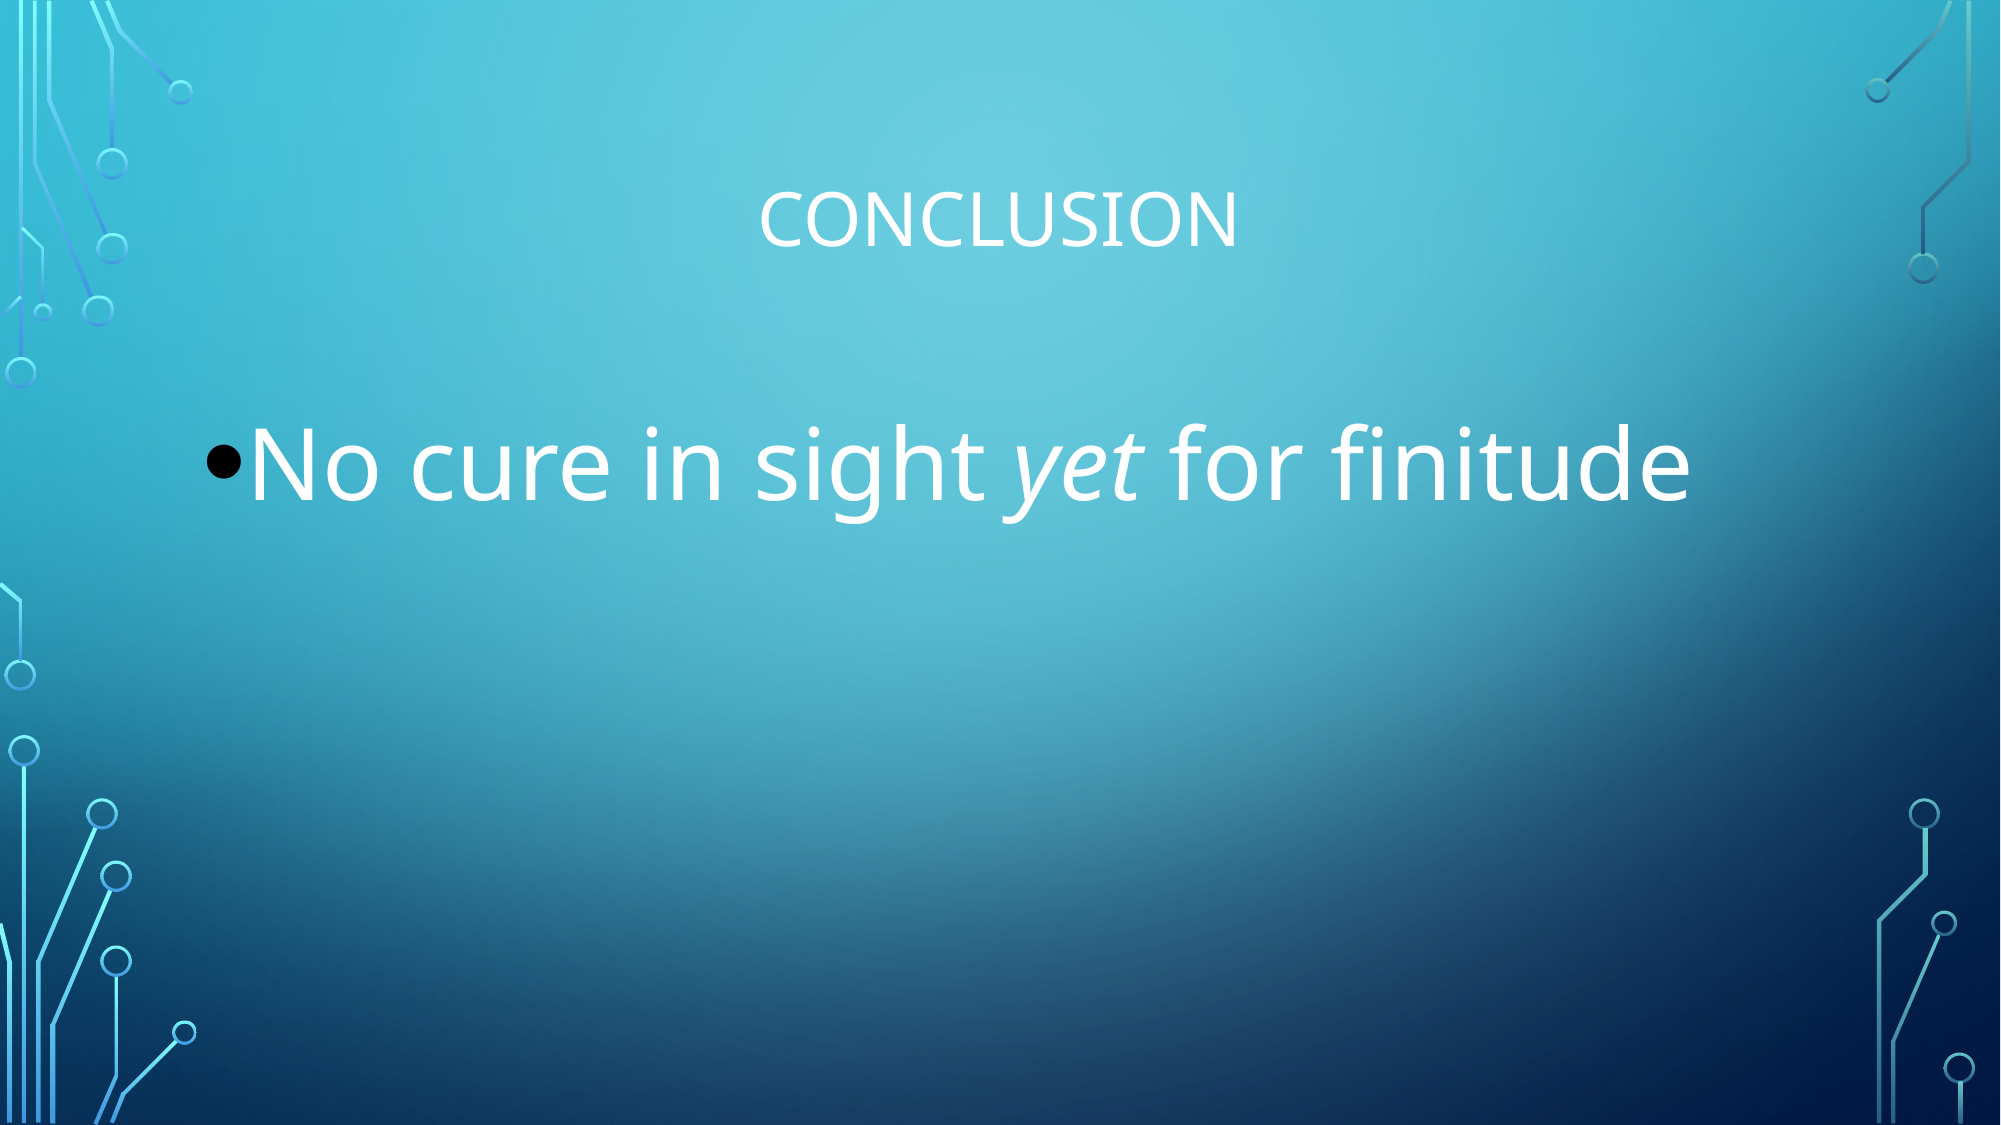

# conclusion
No cure in sight yet for finitude